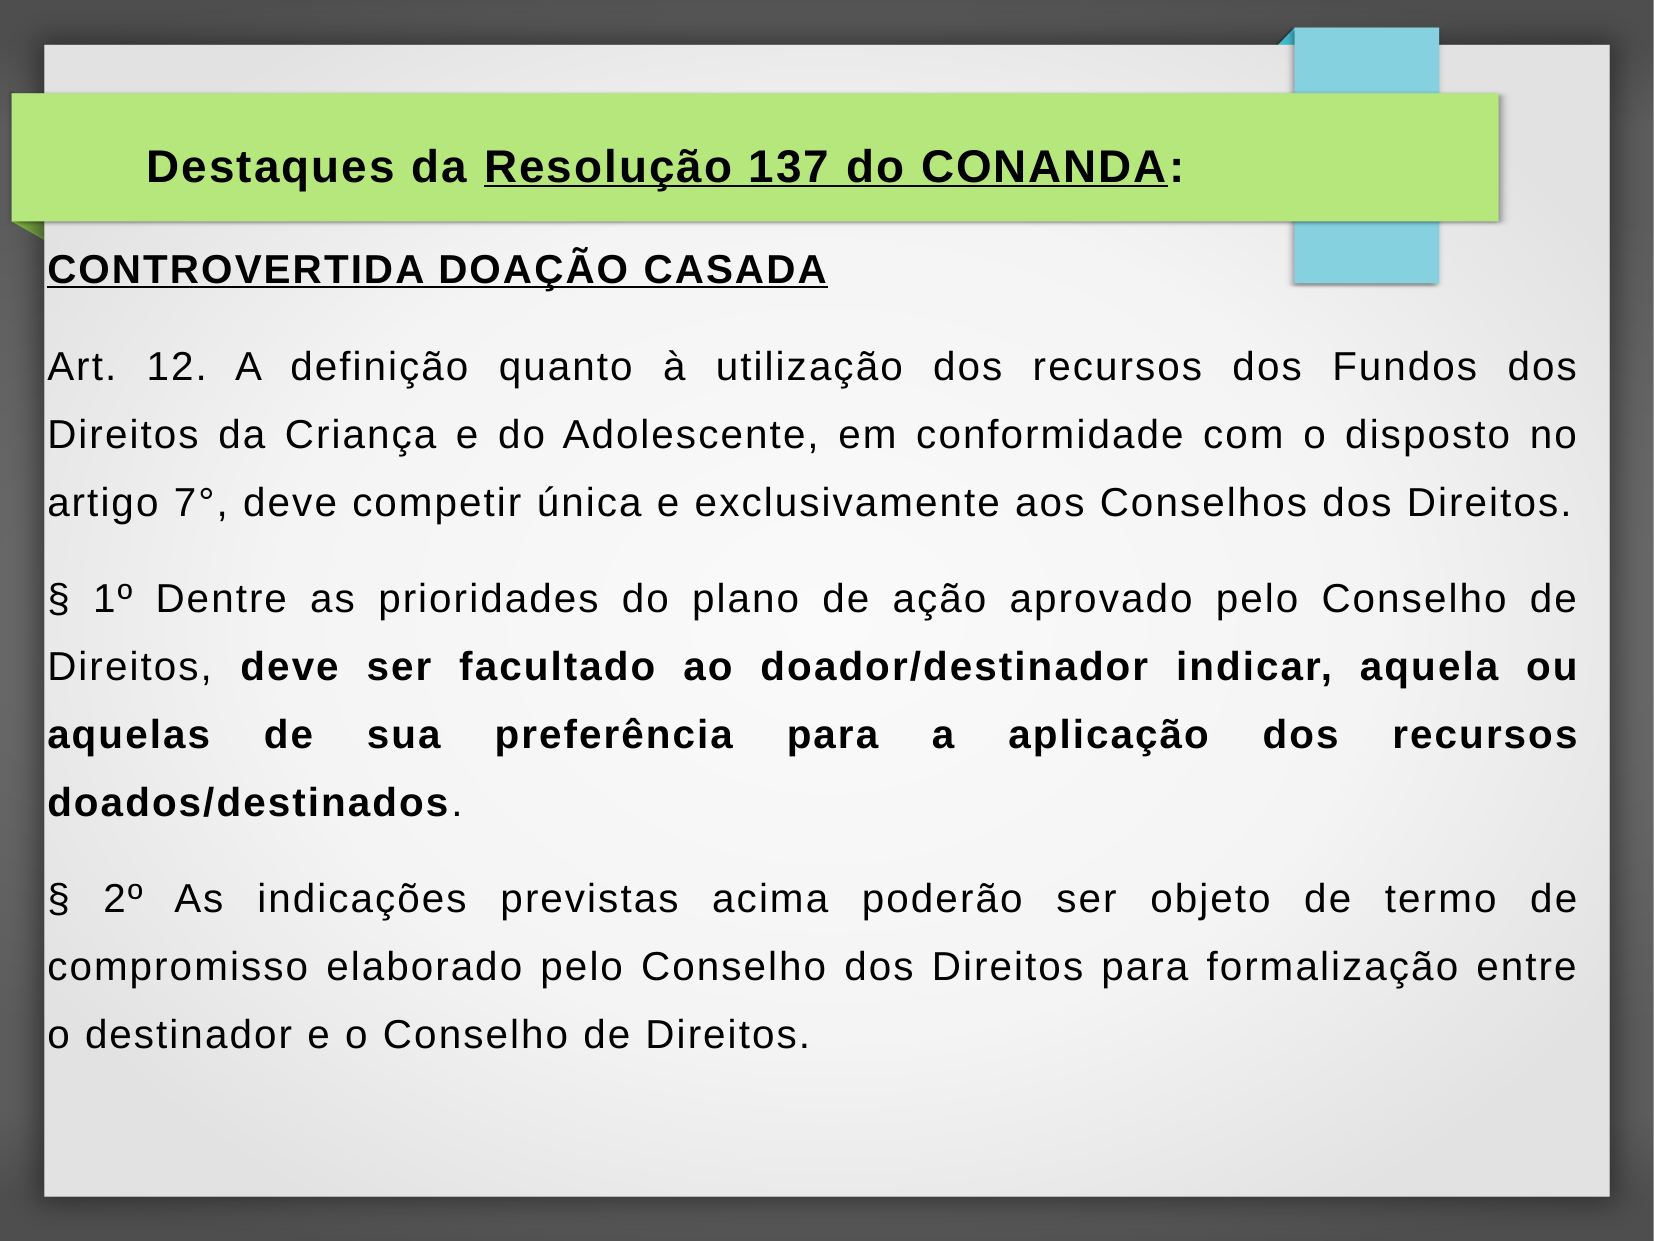

# Destaques da Resolução 137 do CONANDA:
CONTROVERTIDA DOAÇÃO CASADA
Art. 12. A definição quanto à utilização dos recursos dos Fundos dos Direitos da Criança e do Adolescente, em conformidade com o disposto no artigo 7°, deve competir única e exclusivamente aos Conselhos dos Direitos.
§ 1º Dentre as prioridades do plano de ação aprovado pelo Conselho de Direitos, deve ser facultado ao doador/destinador indicar, aquela ou aquelas de sua preferência para a aplicação dos recursos doados/destinados.
§ 2º As indicações previstas acima poderão ser objeto de termo de compromisso elaborado pelo Conselho dos Direitos para formalização entre o destinador e o Conselho de Direitos.